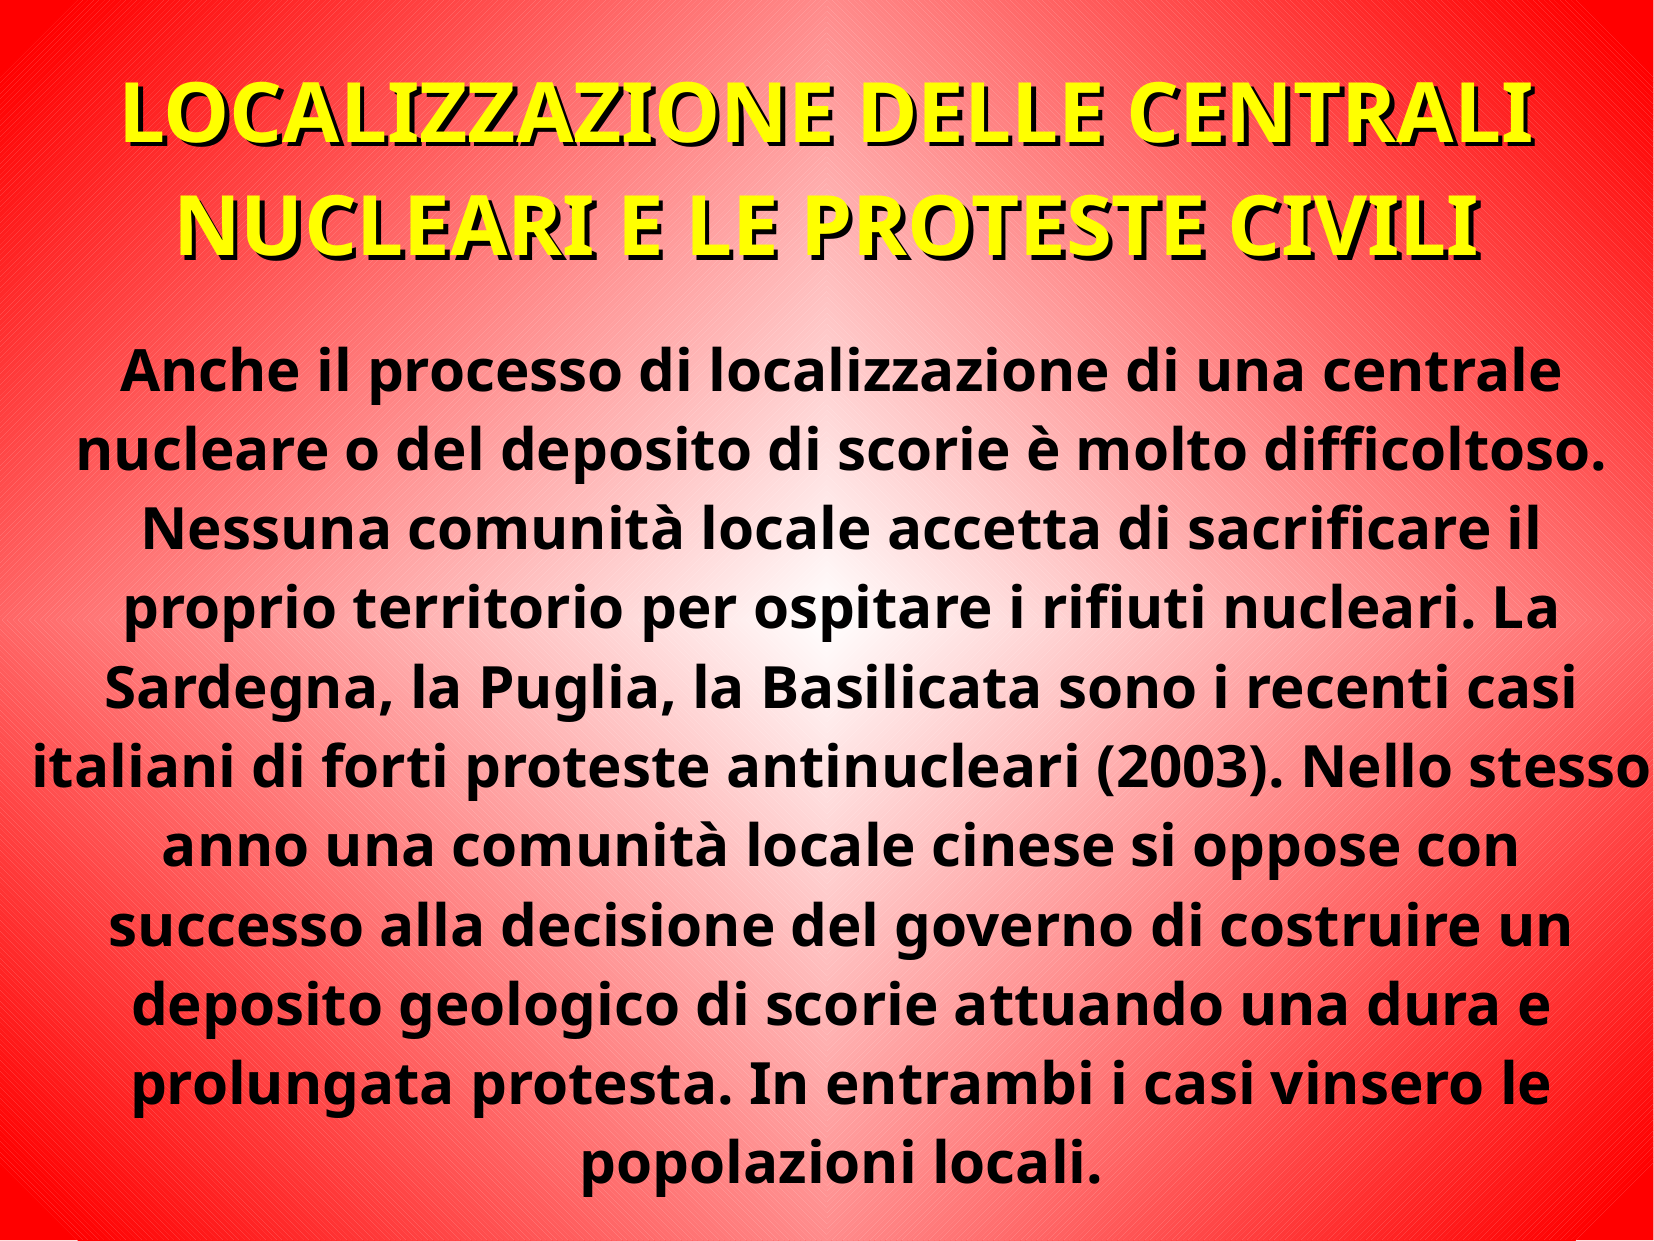

# LOCALIZZAZIONE DELLE CENTRALI NUCLEARI E LE PROTESTE CIVILI
Anche il processo di localizzazione di una centrale nucleare o del deposito di scorie è molto difficoltoso. Nessuna comunità locale accetta di sacrificare il proprio territorio per ospitare i rifiuti nucleari. La Sardegna, la Puglia, la Basilicata sono i recenti casi italiani di forti proteste antinucleari (2003). Nello stesso anno una comunità locale cinese si oppose con successo alla decisione del governo di costruire un deposito geologico di scorie attuando una dura e prolungata protesta. In entrambi i casi vinsero le popolazioni locali.